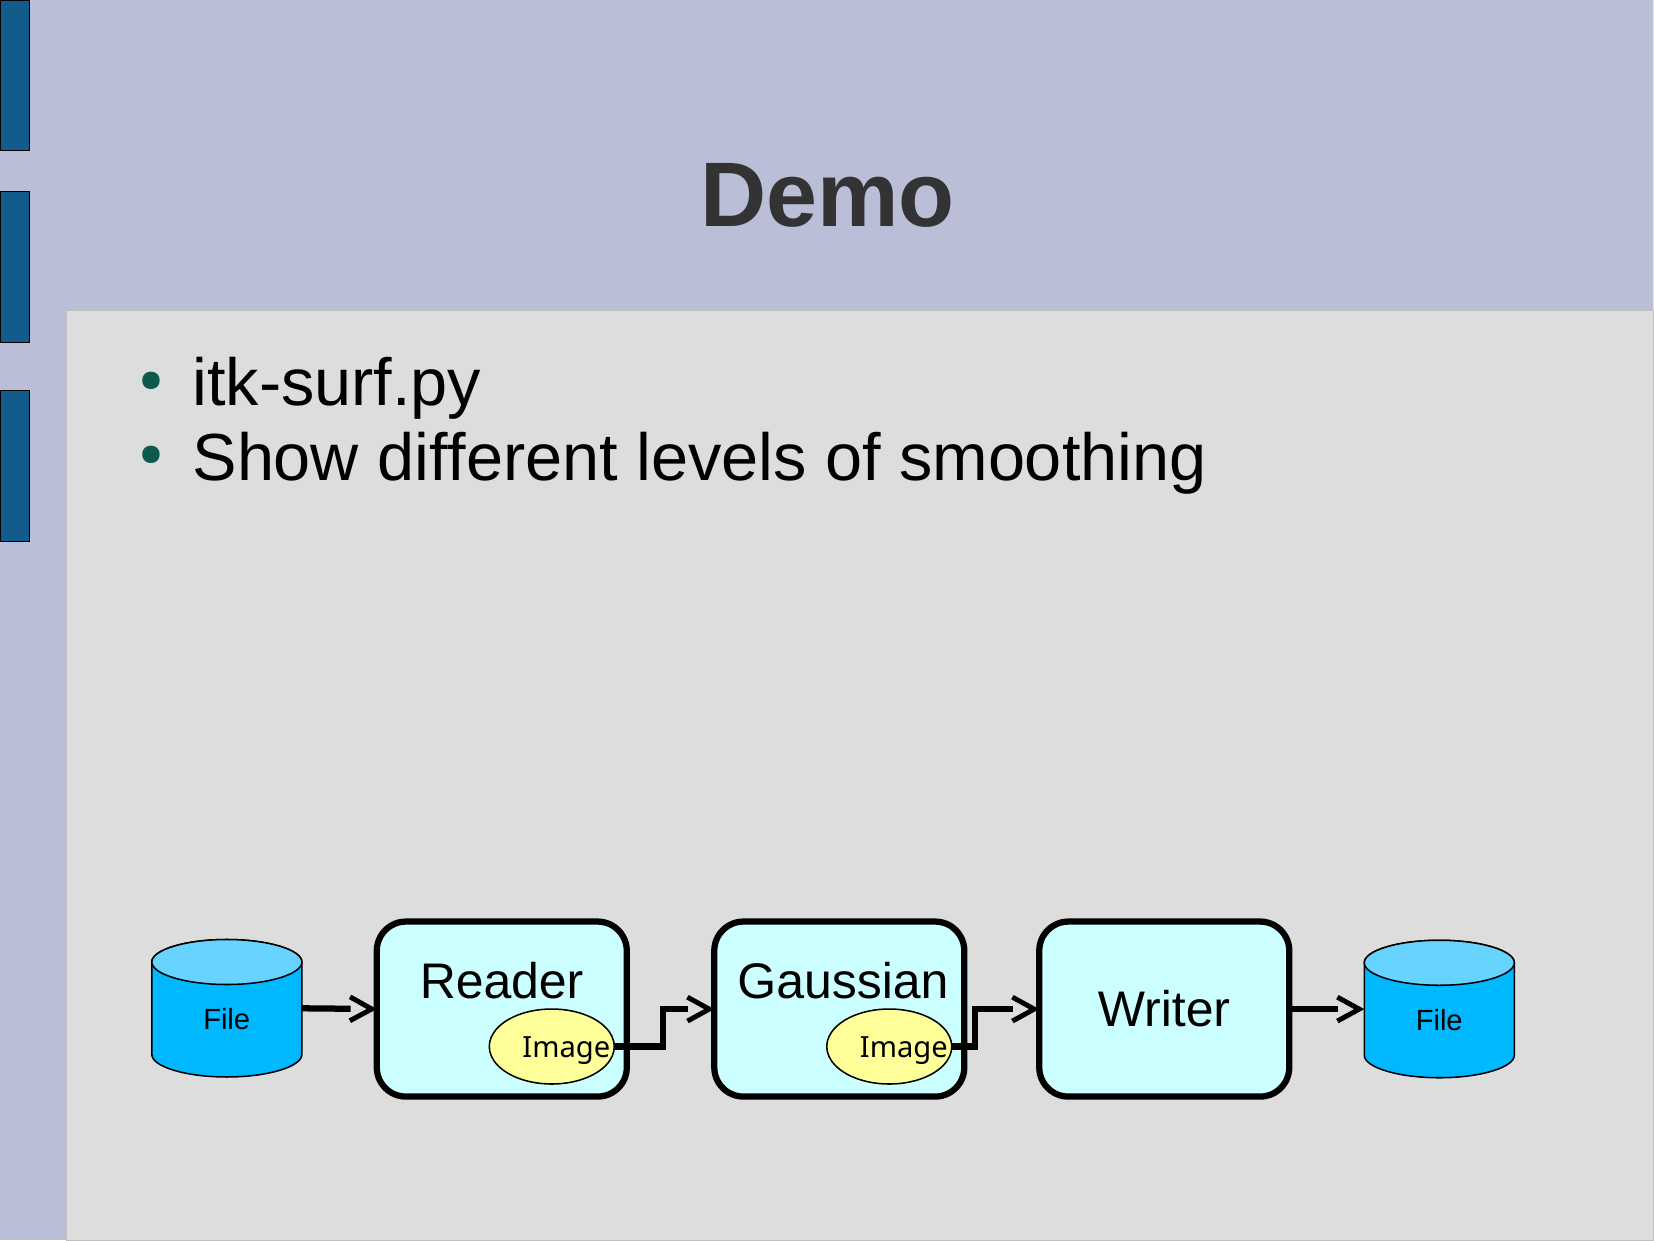

# Demo
itk-surf.py
Show different levels of smoothing
Reader
Image
Gaussian
Image
Writer
File
File